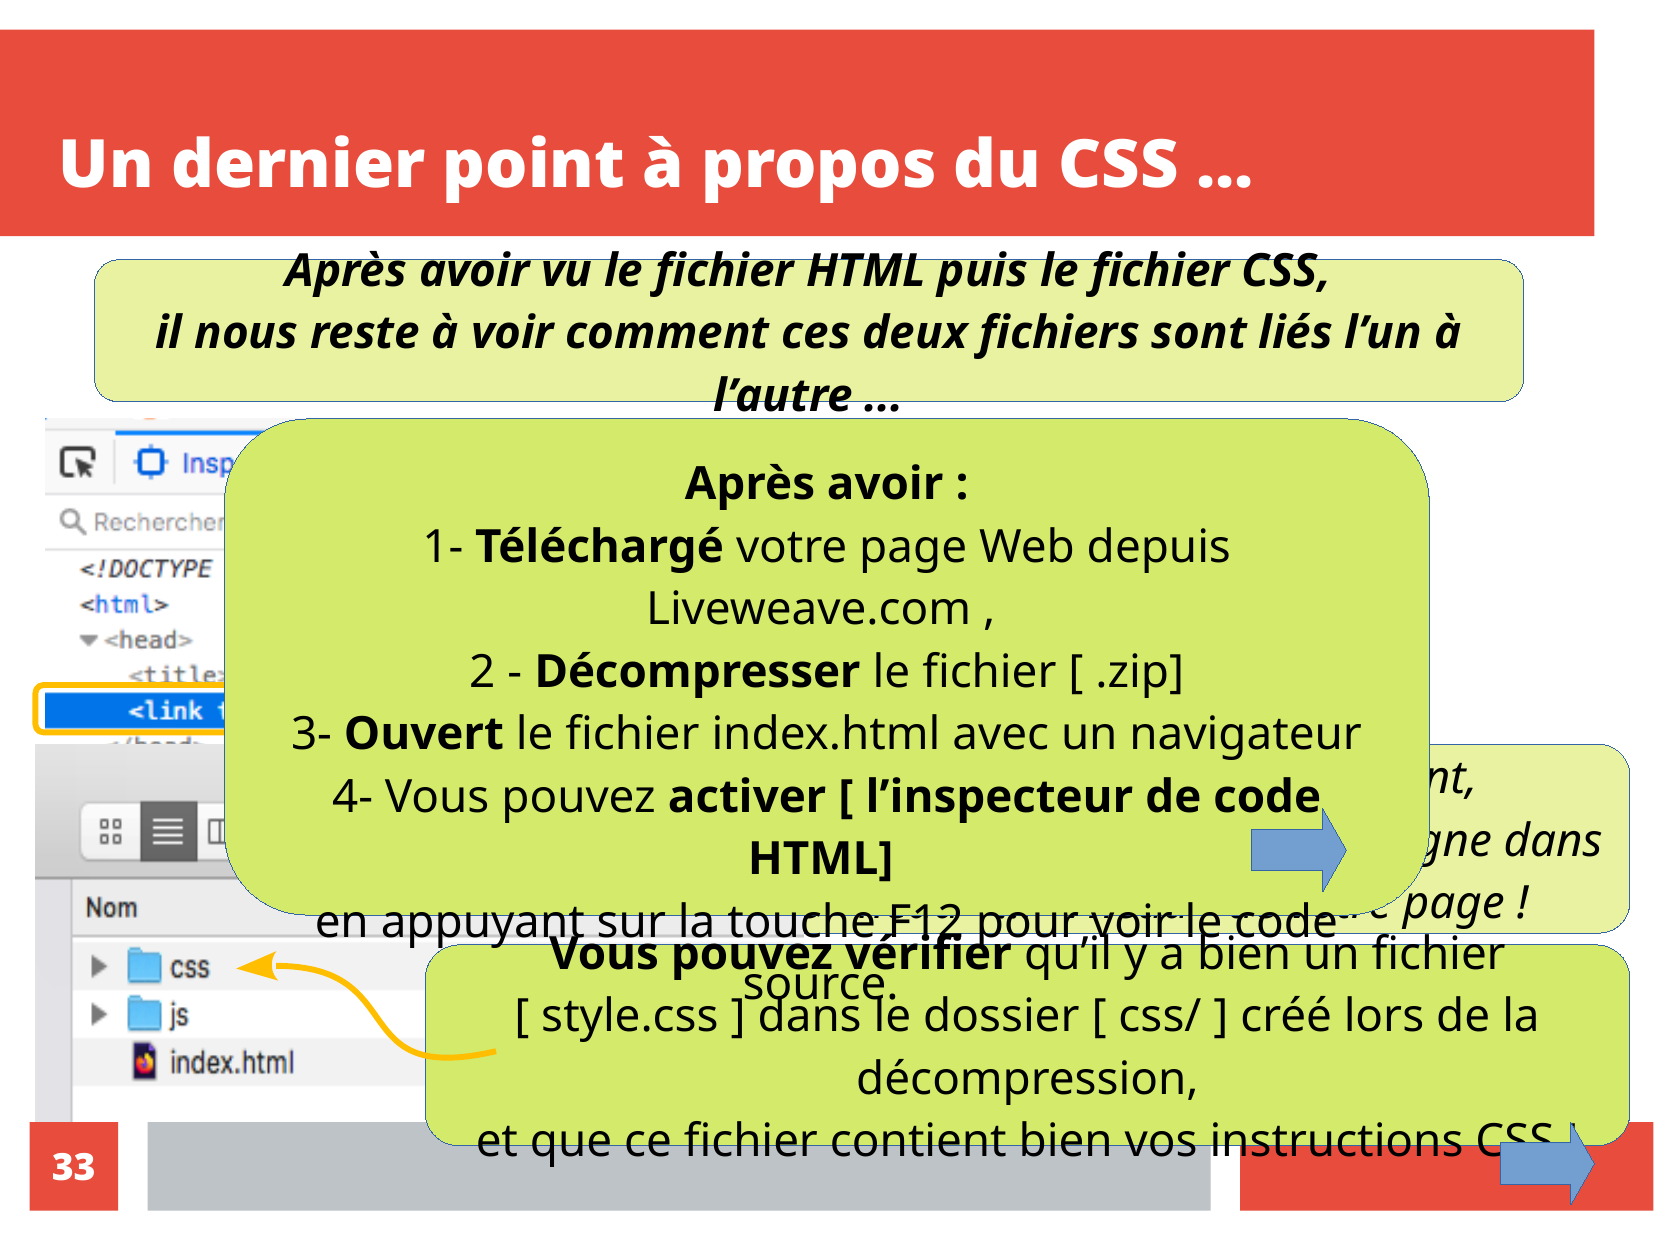

# Un dernier point à propos du CSS ...
Après avoir vu le fichier HTML puis le fichier CSS,
il nous reste à voir comment ces deux fichiers sont liés l’un à l’autre ...
Après avoir :
1- Téléchargé votre page Web depuis Liveweave.com ,
2 - Décompresser le fichier [ .zip]
3- Ouvert le fichier index.html avec un navigateur
4- Vous pouvez activer [ l’inspecteur de code HTML]
en appuyant sur la touche F12 pour voir le code source.
Au moment du téléchargement,
le site Liveweaver.com ajoute une ligne dans le <head> … </head> de votre page !
Vous pouvez vérifier qu’il y a bien un fichier [ style.css ] dans le dossier [ css/ ] créé lors de la décompression,
et que ce fichier contient bien vos instructions CSS !
33